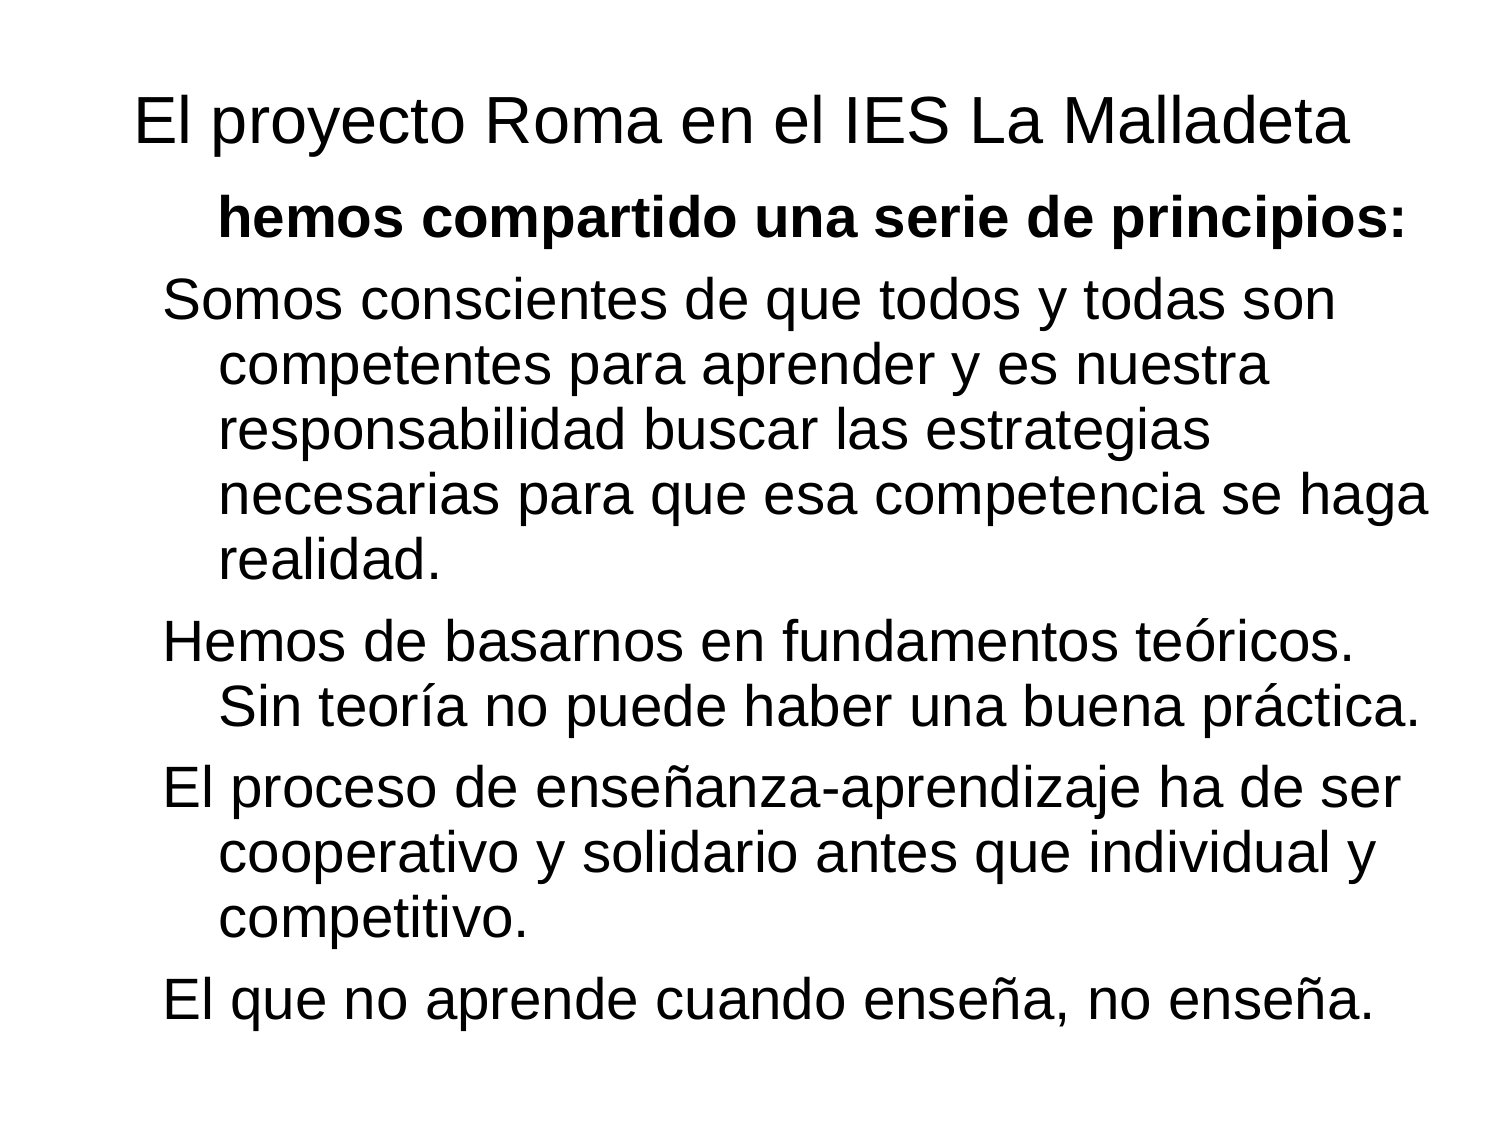

# El proyecto Roma en el IES La Malladeta
 hemos compartido una serie de principios:
Somos conscientes de que todos y todas son competentes para aprender y es nuestra responsabilidad buscar las estrategias necesarias para que esa competencia se haga realidad.
Hemos de basarnos en fundamentos teóricos. Sin teoría no puede haber una buena práctica.
El proceso de enseñanza-aprendizaje ha de ser cooperativo y solidario antes que individual y competitivo.
El que no aprende cuando enseña, no enseña.